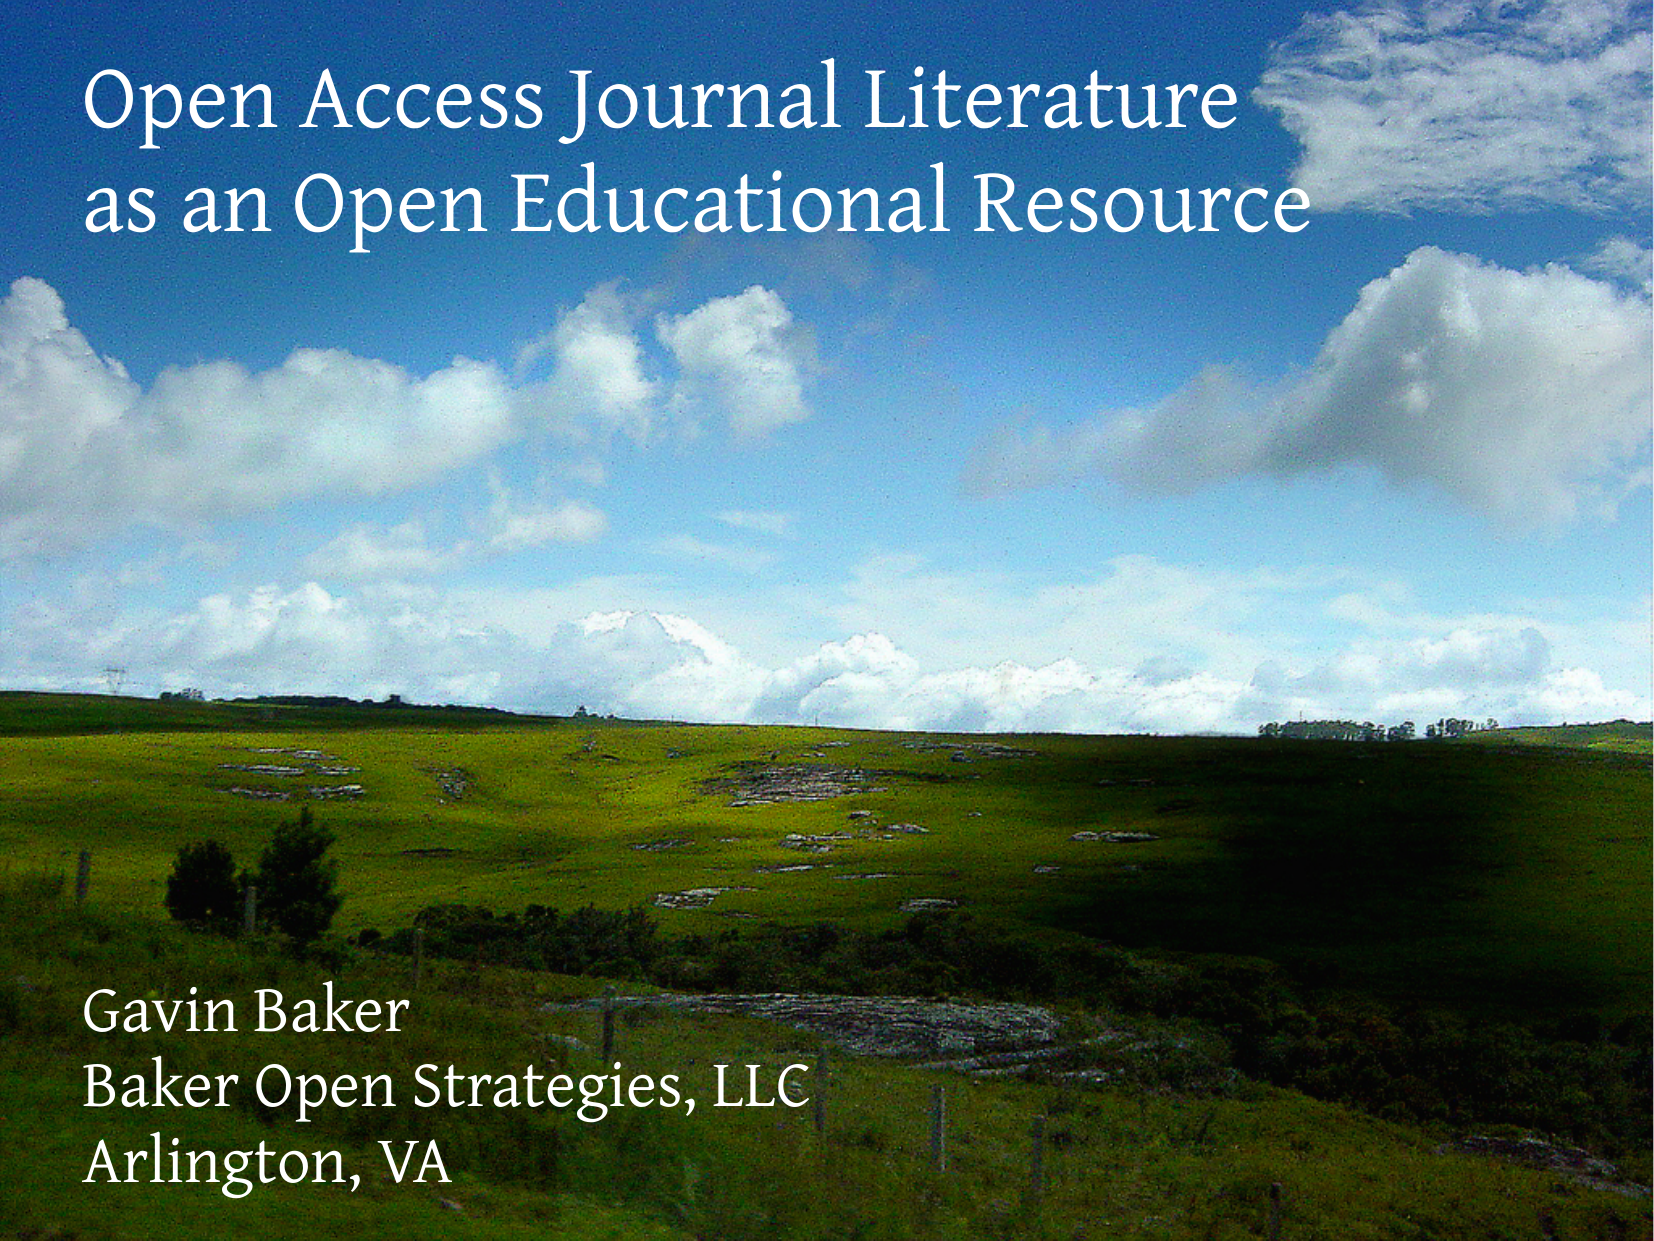

# Open Access Journal Literature as an Open Educational Resource
Gavin Baker
Baker Open Strategies, LLC
Arlington, VA